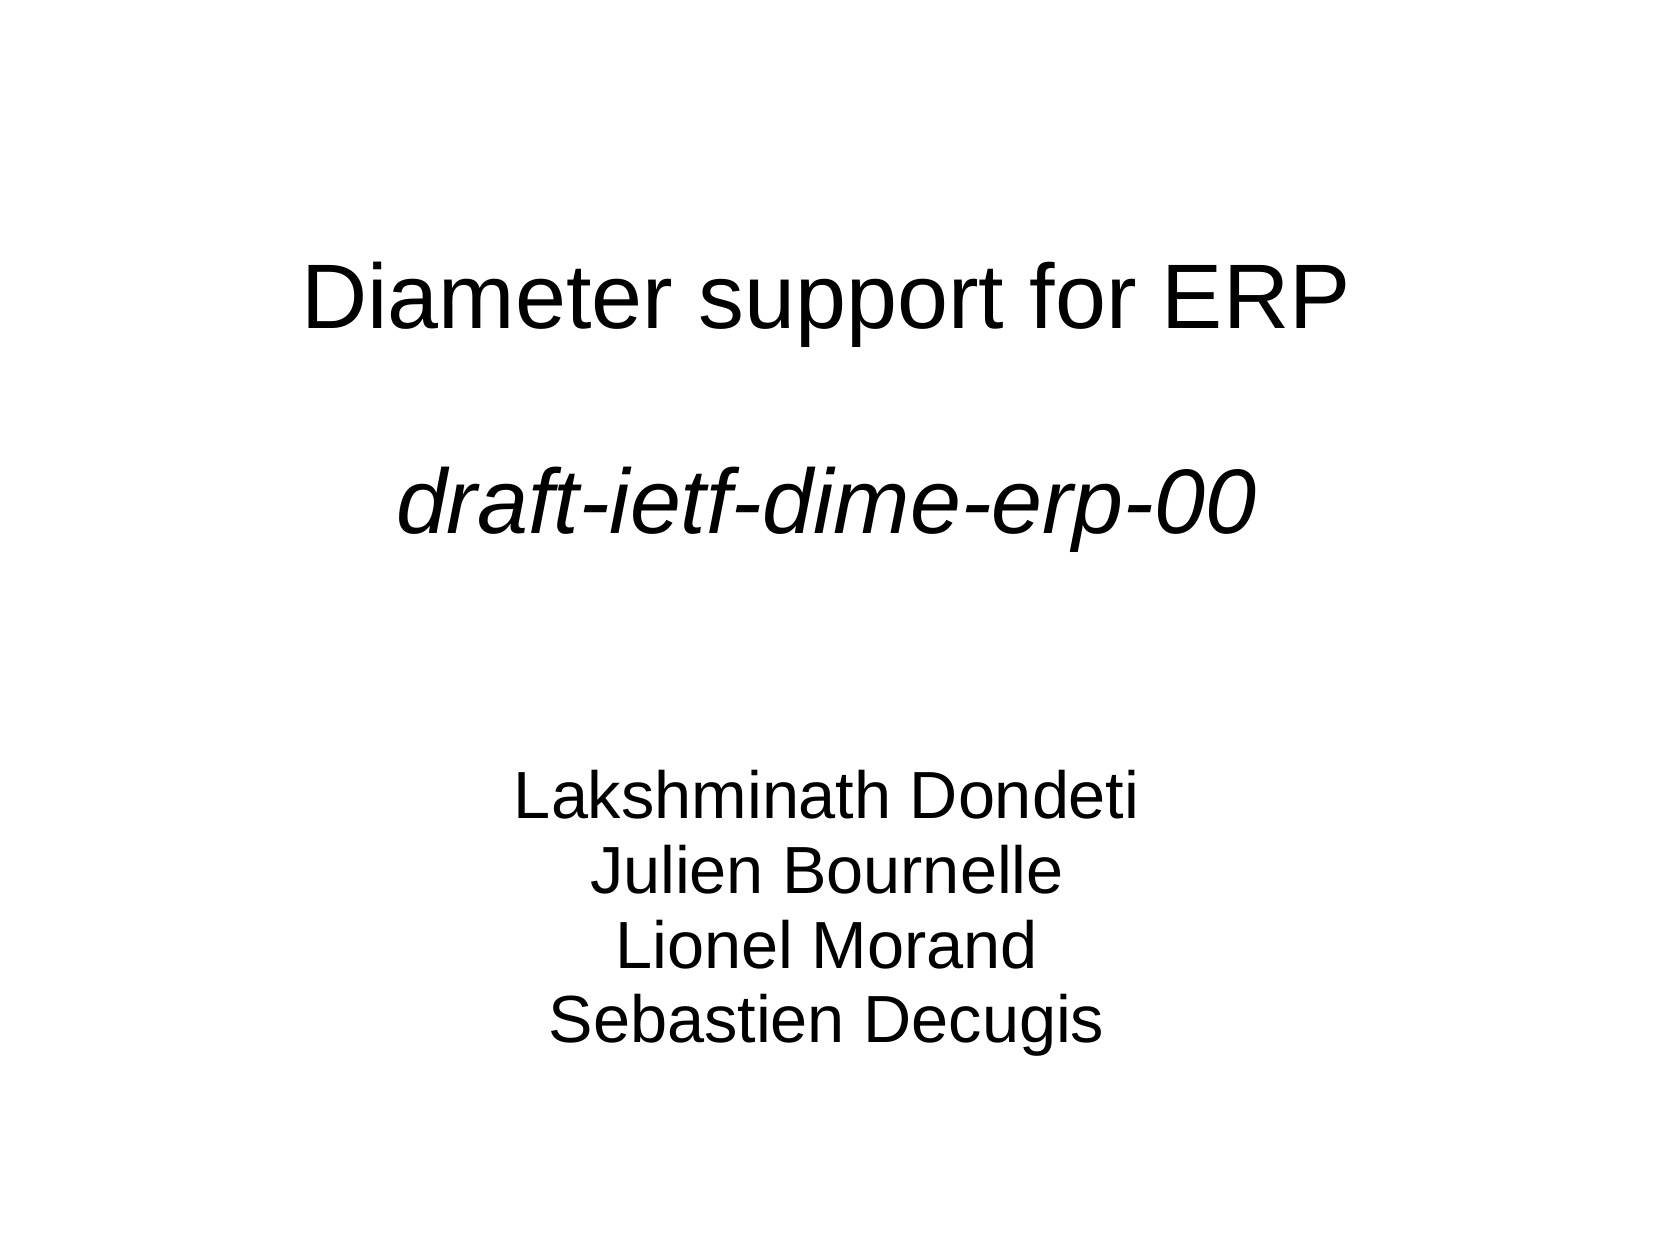

# Diameter support for ERP draft-ietf-dime-erp-00 Lakshminath Dondeti Julien Bournelle Lionel Morand Sebastien Decugis